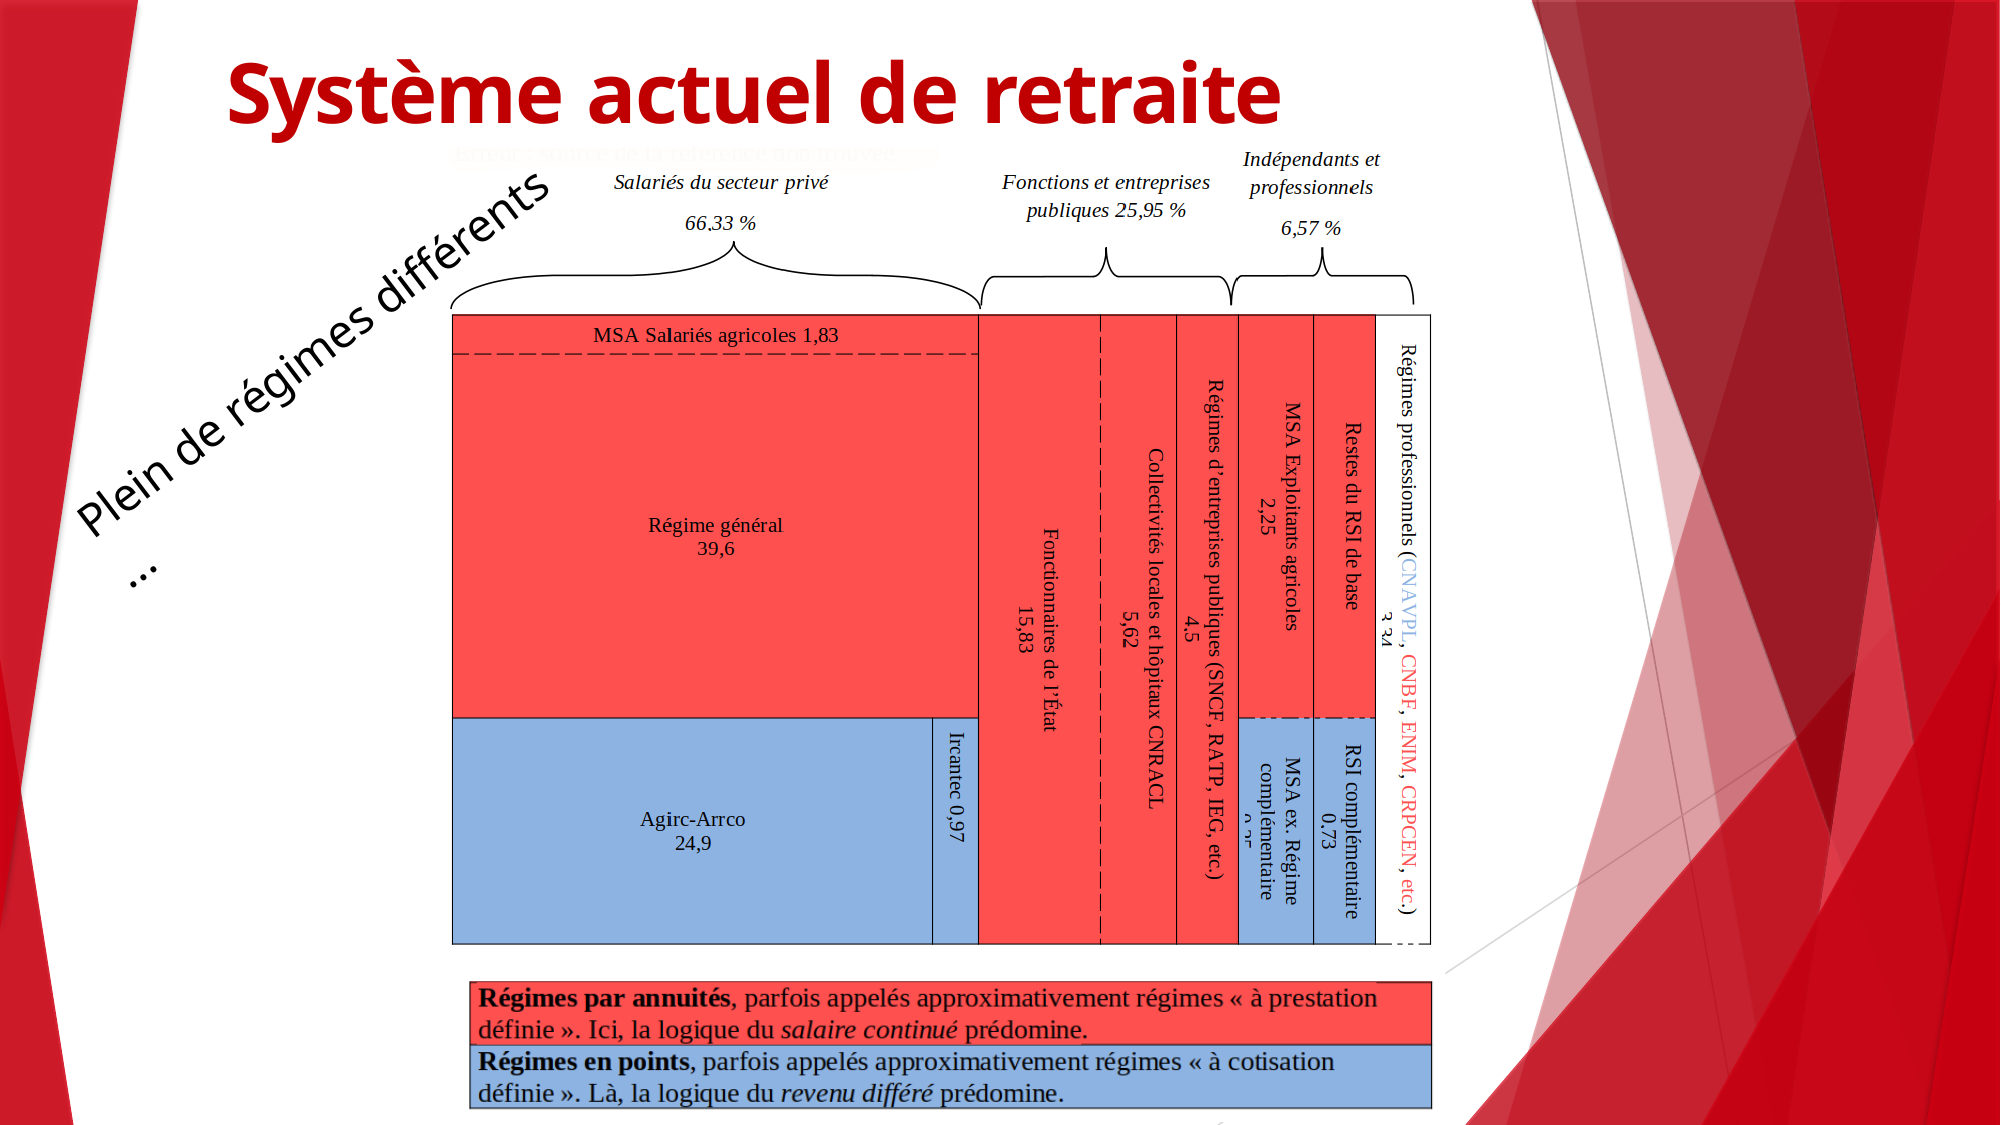

# Système actuel de retraite
Plein de régimes différents ...